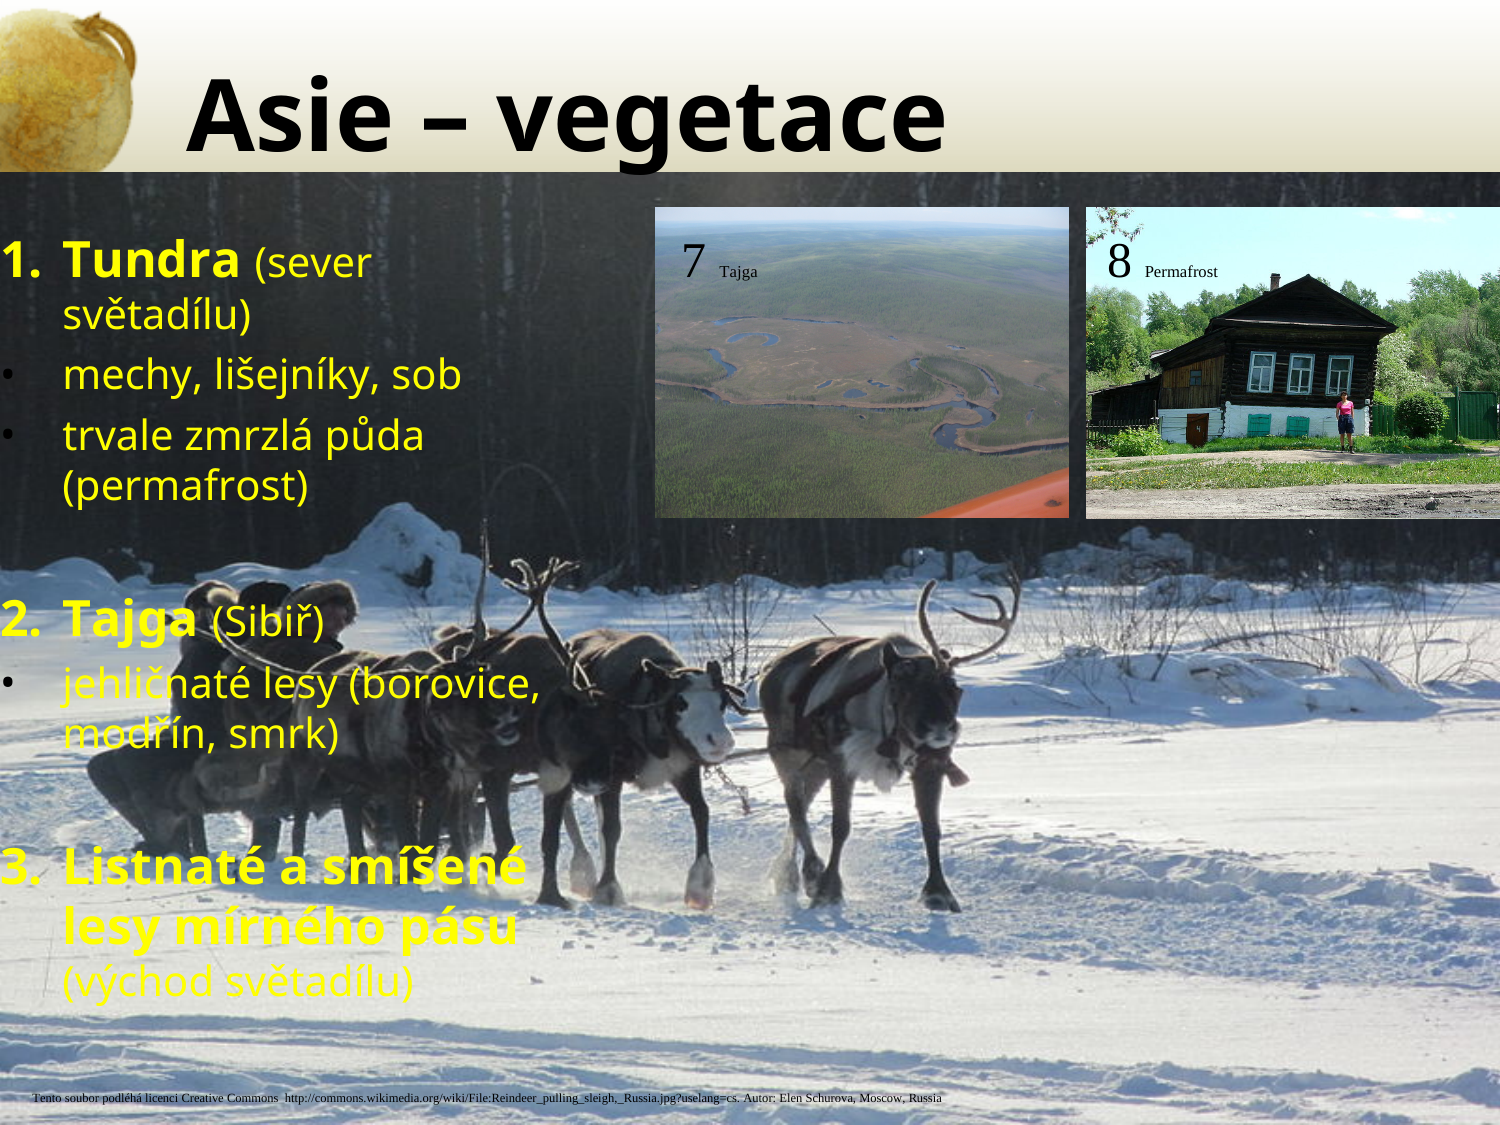

# Asie – vegetace
1.	Tundra (sever světadílu)
mechy, lišejníky, sob
trvale zmrzlá půda (permafrost)
2.	Tajga (Sibiř)
jehličnaté lesy (borovice, modřín, smrk)
3.	Listnaté a smíšené lesy mírného pásu (východ světadílu)
7 Tajga
8 Permafrost
Tento soubor podléhá licenci Creative Commons http://commons.wikimedia.org/wiki/File:Reindeer_pulling_sleigh,_Russia.jpg?uselang=cs. Autor: Elen Schurova, Moscow, Russia